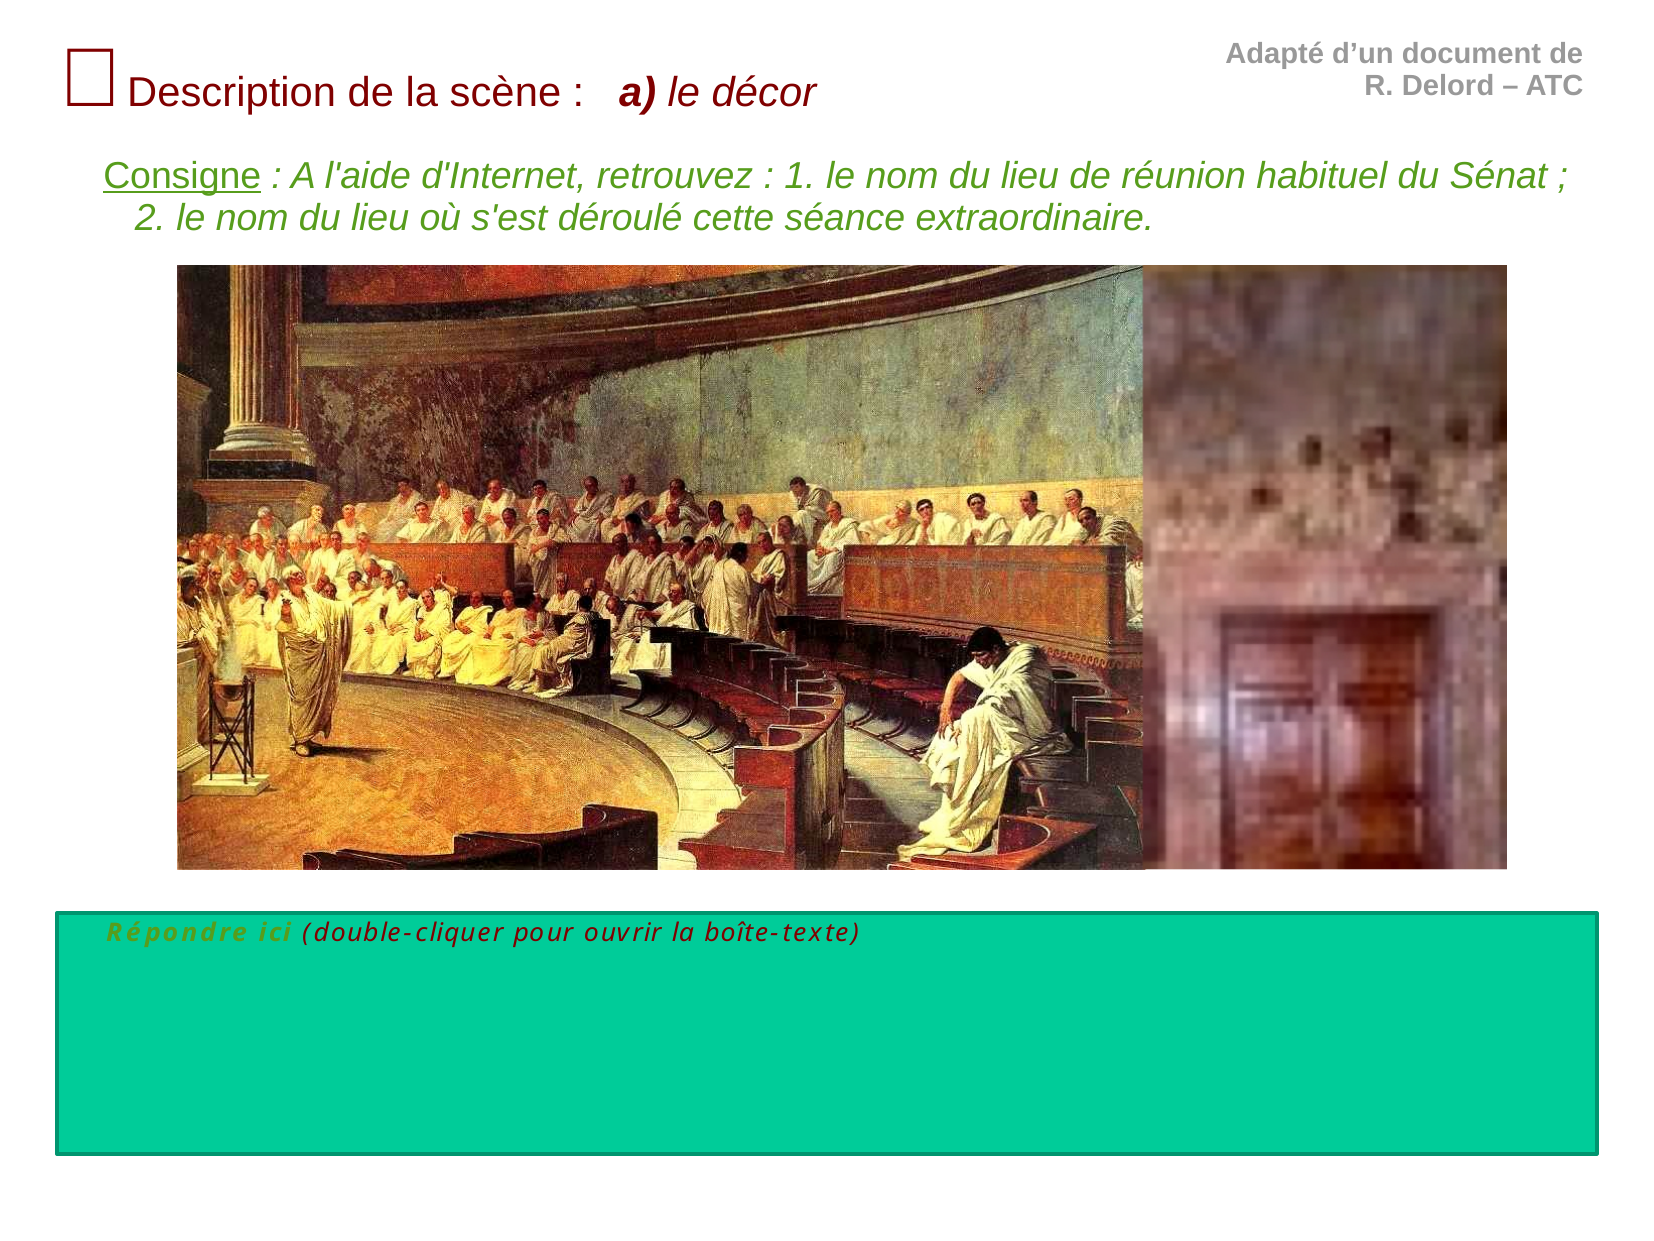

#  Description de la scène : a) le décor
Adapté d’un document de R. Delord – ATC
Consigne : A l'aide d'Internet, retrouvez : 1. le nom du lieu de réunion habituel du Sénat ;
 2. le nom du lieu où s'est déroulé cette séance extraordinaire.